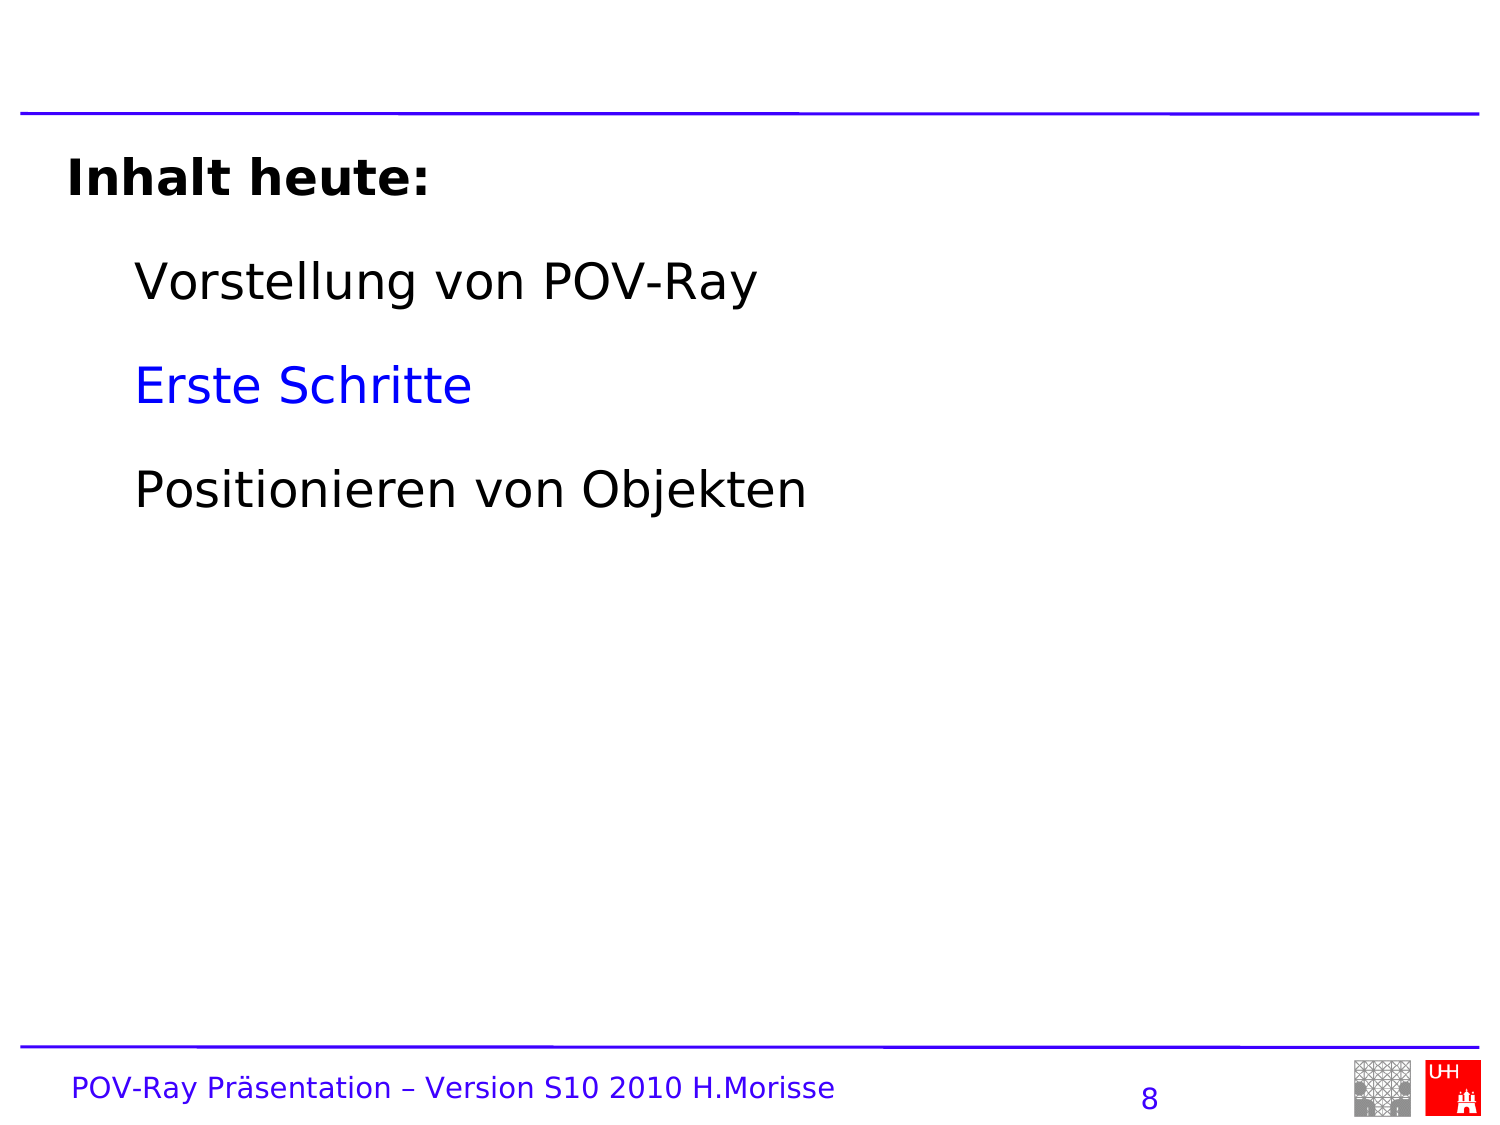

# Inhalt heute:
Vorstellung von POV-Ray
Erste Schritte
Positionieren von Objekten